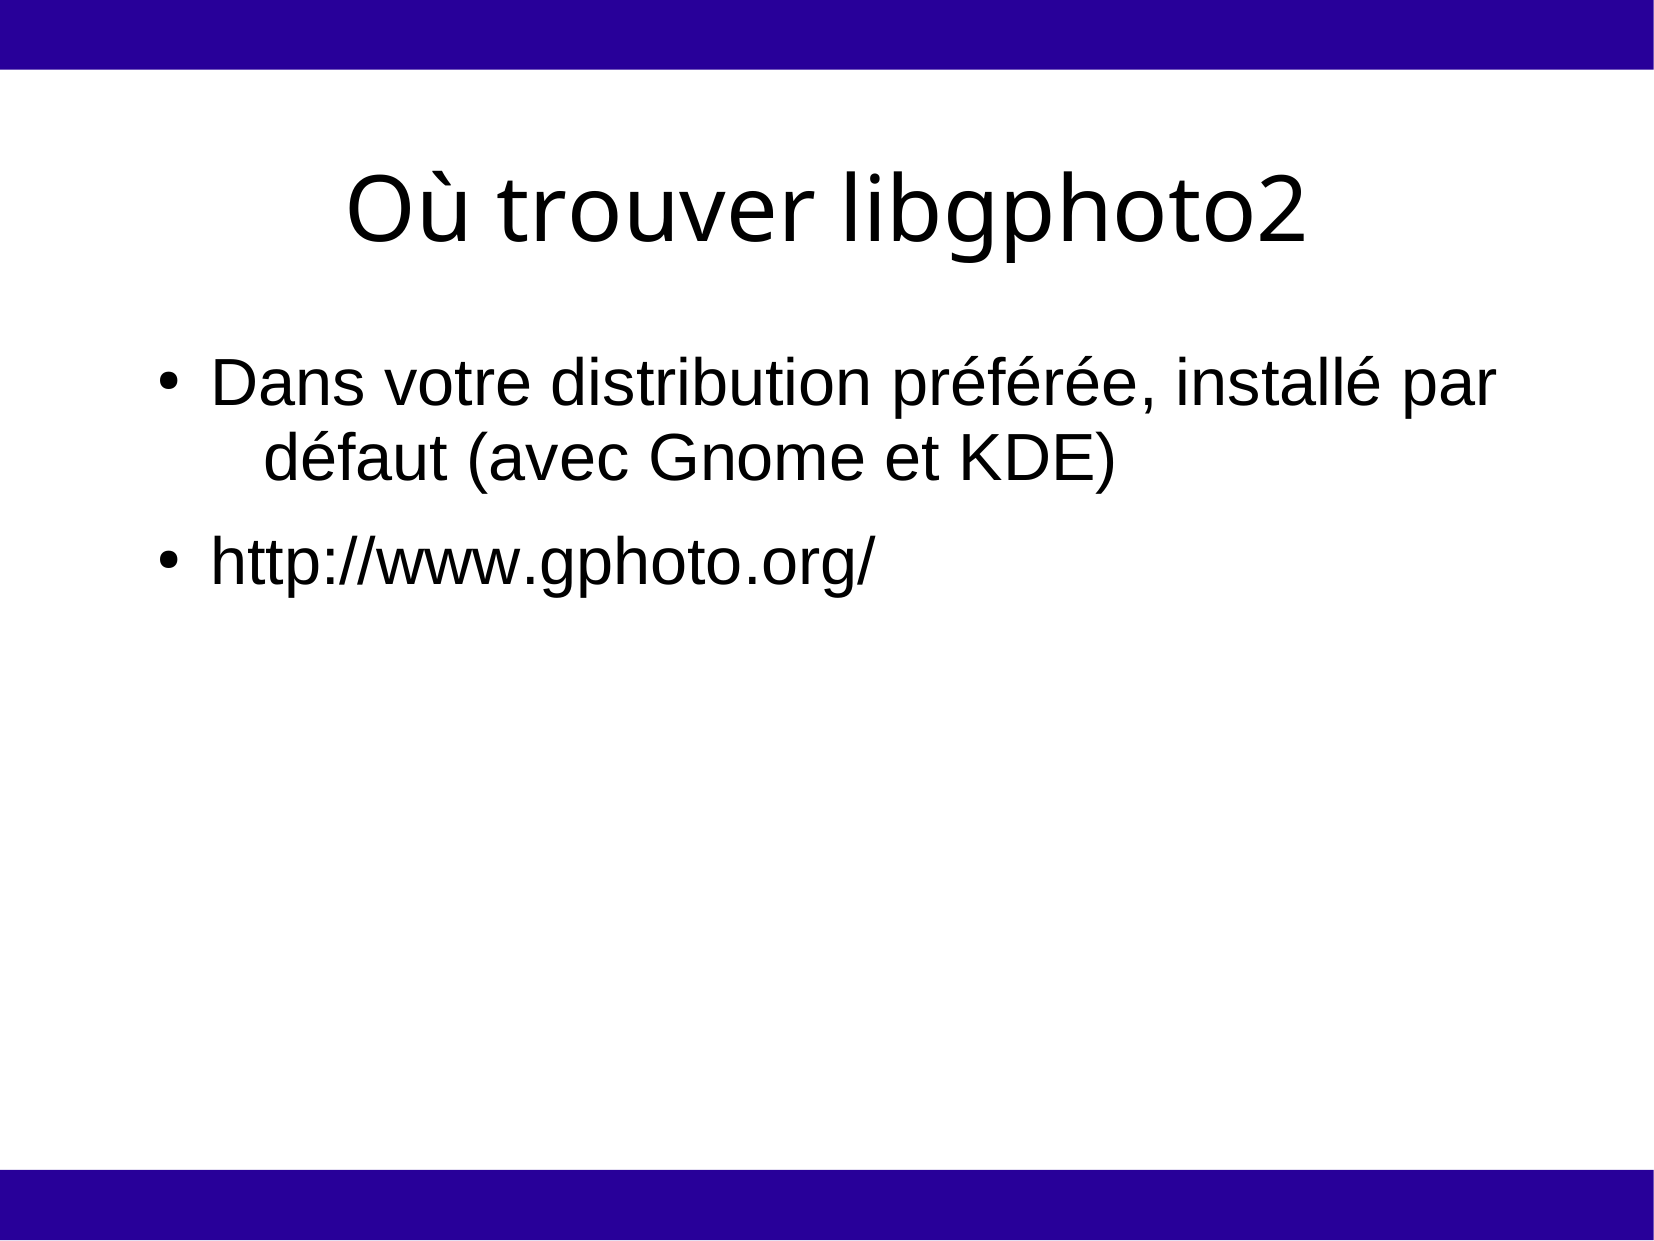

# Où trouver libgphoto2
Dans votre distribution préférée, installé par défaut (avec Gnome et KDE)
http://www.gphoto.org/